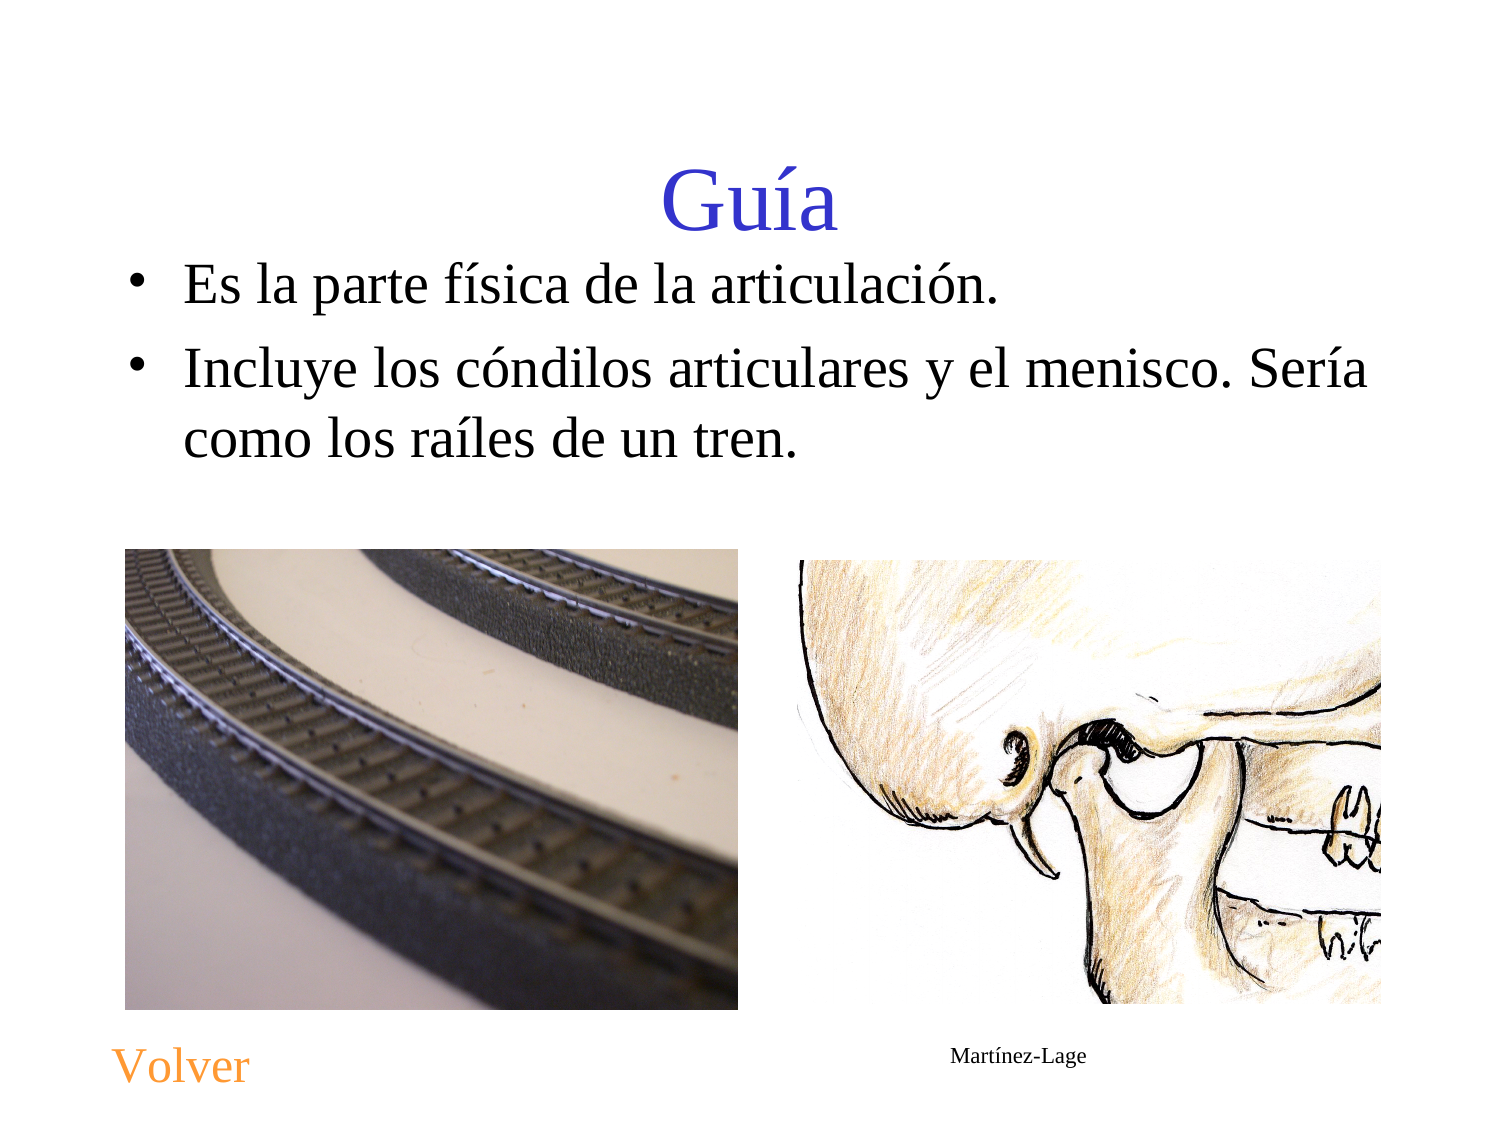

# Guía
Es la parte física de la articulación.
Incluye los cóndilos articulares y el menisco. Sería como los raíles de un tren.
Volver
Martínez-Lage